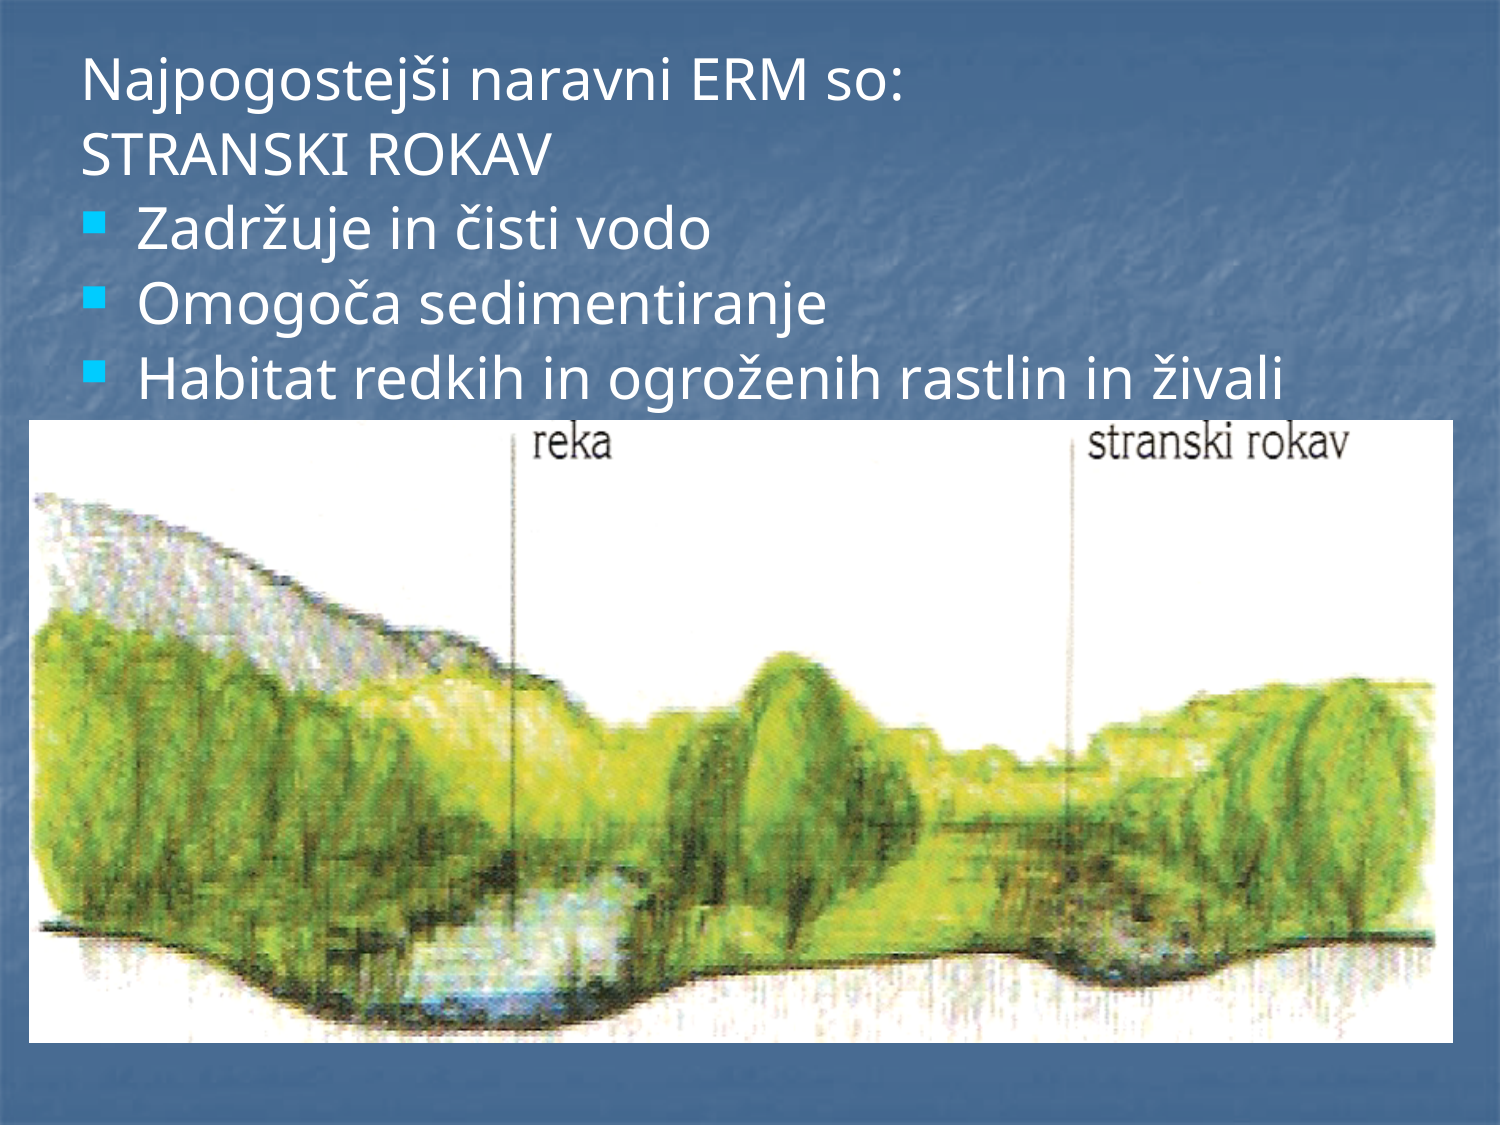

# Najpogostejši naravni ERM so:
STRANSKI ROKAV
Zadržuje in čisti vodo
Omogoča sedimentiranje
Habitat redkih in ogroženih rastlin in živali
NARAVNA STRUGA
Nudi rastišča obvodnim rastlinam
Življenjski prostor rib in drugih živali
V tolmunih zadržuje vodo in omogoča sedimentiranje
Na brzicah in slapovih bogati vodo s kisikom, na bregovih in prodiščih se čisti